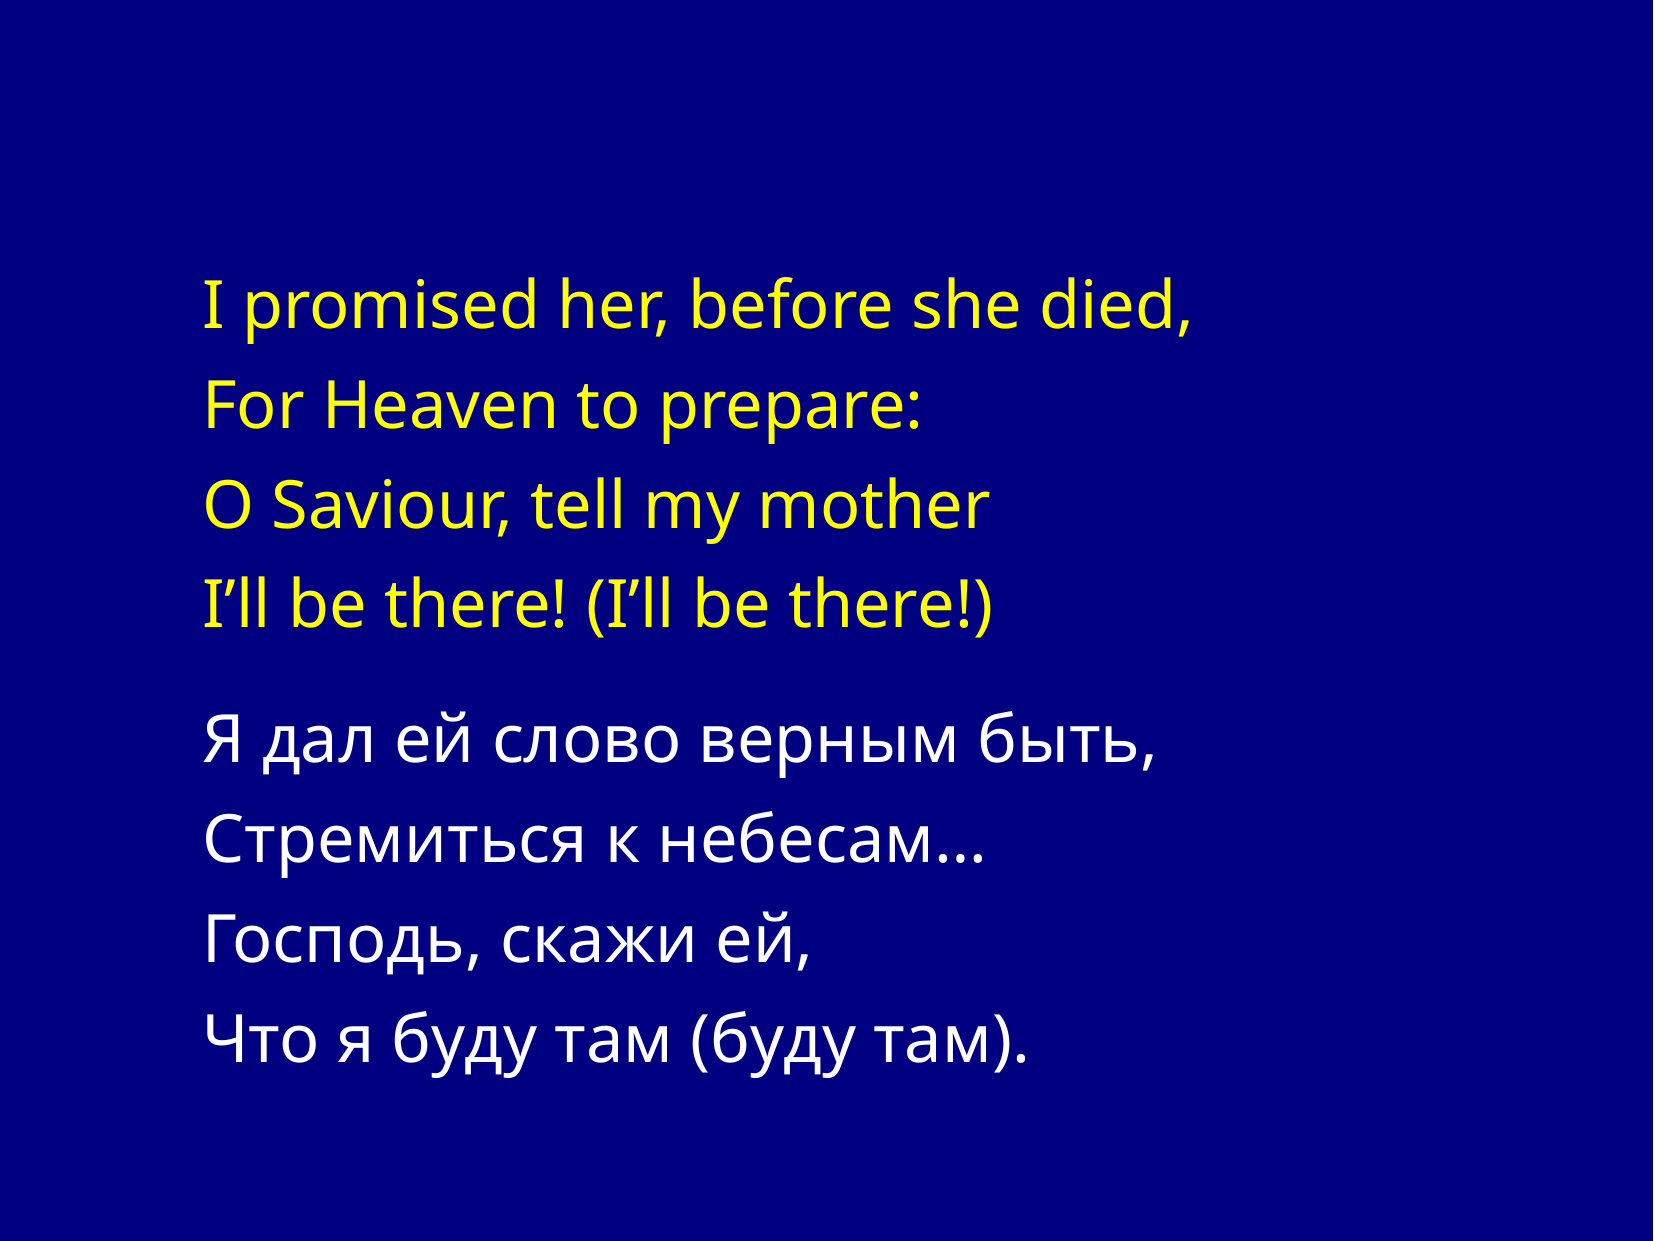

I promised her, before she died,
	For Heaven to prepare:
	O Saviour, tell my mother
	I’ll be there! (I’ll be there!)
	Я дал ей слово верным быть,
	Стремиться к небесам…
	Господь, скажи ей,
	Что я буду там (буду там).